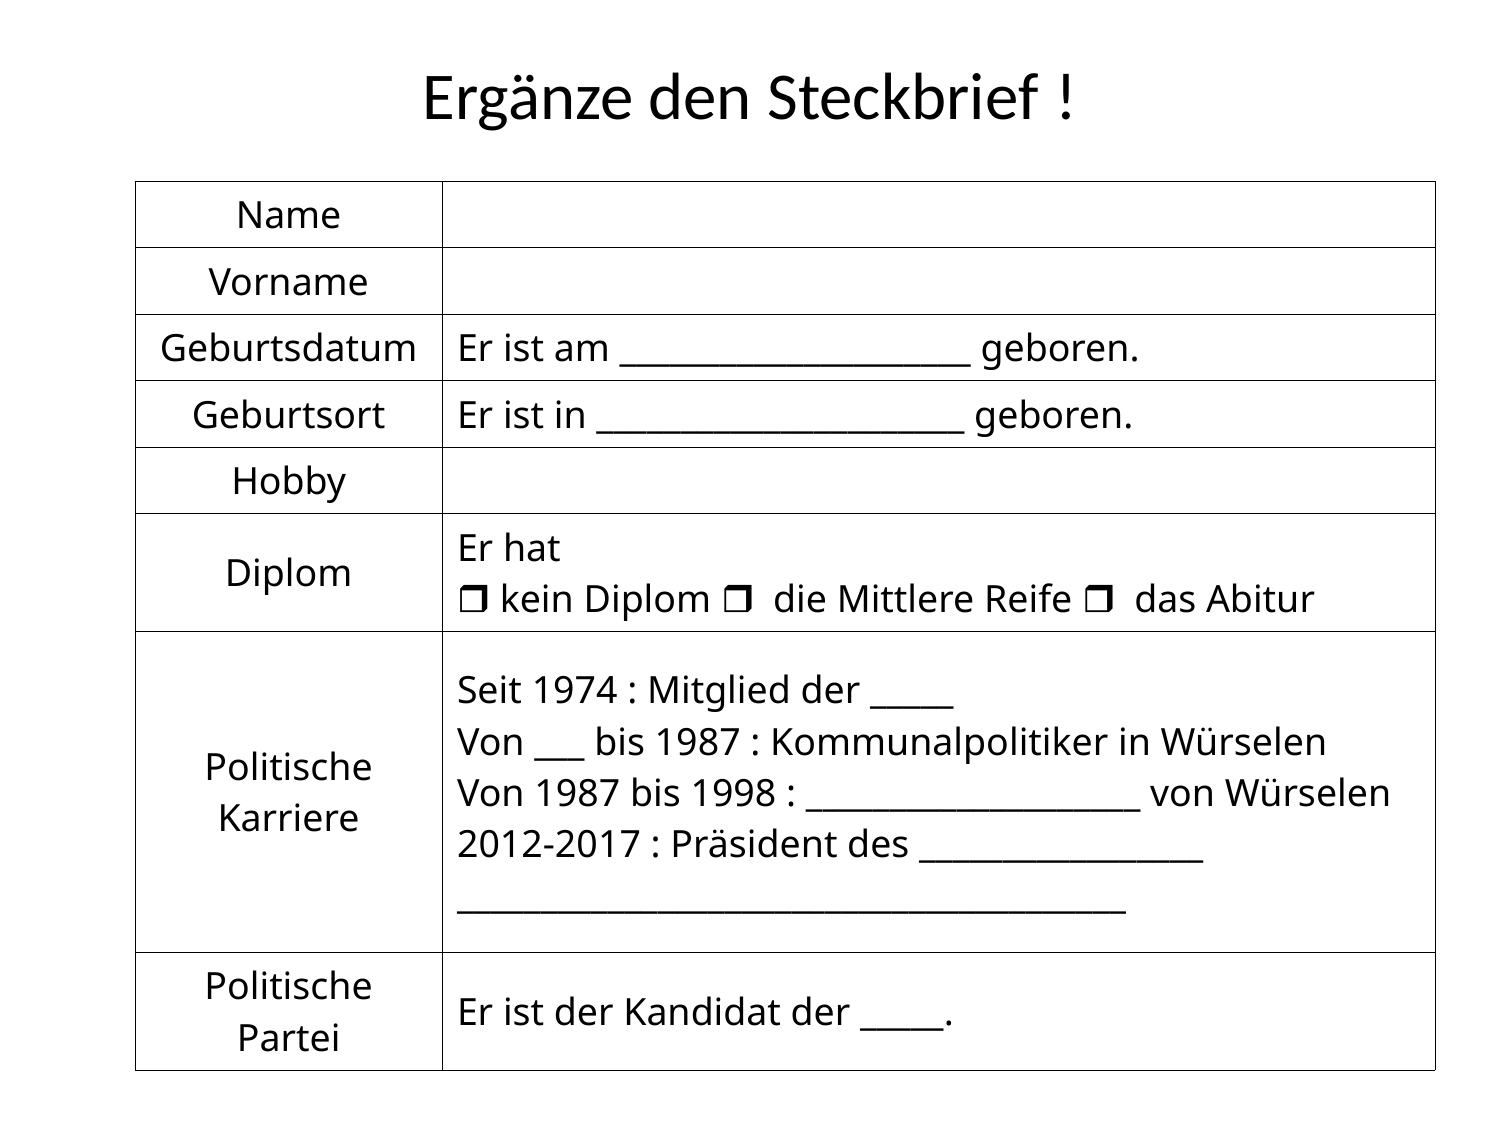

# Ergänze den Steckbrief !
| Name | |
| --- | --- |
| Vorname | |
| Geburtsdatum | Er ist am \_\_\_\_\_\_\_\_\_\_\_\_\_\_\_\_\_\_\_\_\_ geboren. |
| Geburtsort | Er ist in \_\_\_\_\_\_\_\_\_\_\_\_\_\_\_\_\_\_\_\_\_\_ geboren. |
| Hobby | |
| Diplom | Er hat r kein Diplom r die Mittlere Reife r das Abitur |
| Politische Karriere | Seit 1974 : Mitglied der \_\_\_\_\_ Von \_\_\_ bis 1987 : Kommunalpolitiker in Würselen Von 1987 bis 1998 : \_\_\_\_\_\_\_\_\_\_\_\_\_\_\_\_\_\_\_\_ von Würselen 2012-2017 : Präsident des \_\_\_\_\_\_\_\_\_\_\_\_\_\_\_\_\_ \_\_\_\_\_\_\_\_\_\_\_\_\_\_\_\_\_\_\_\_\_\_\_\_\_\_\_\_\_\_\_\_\_\_\_\_\_\_\_\_ |
| Politische Partei | Er ist der Kandidat der \_\_\_\_\_. |